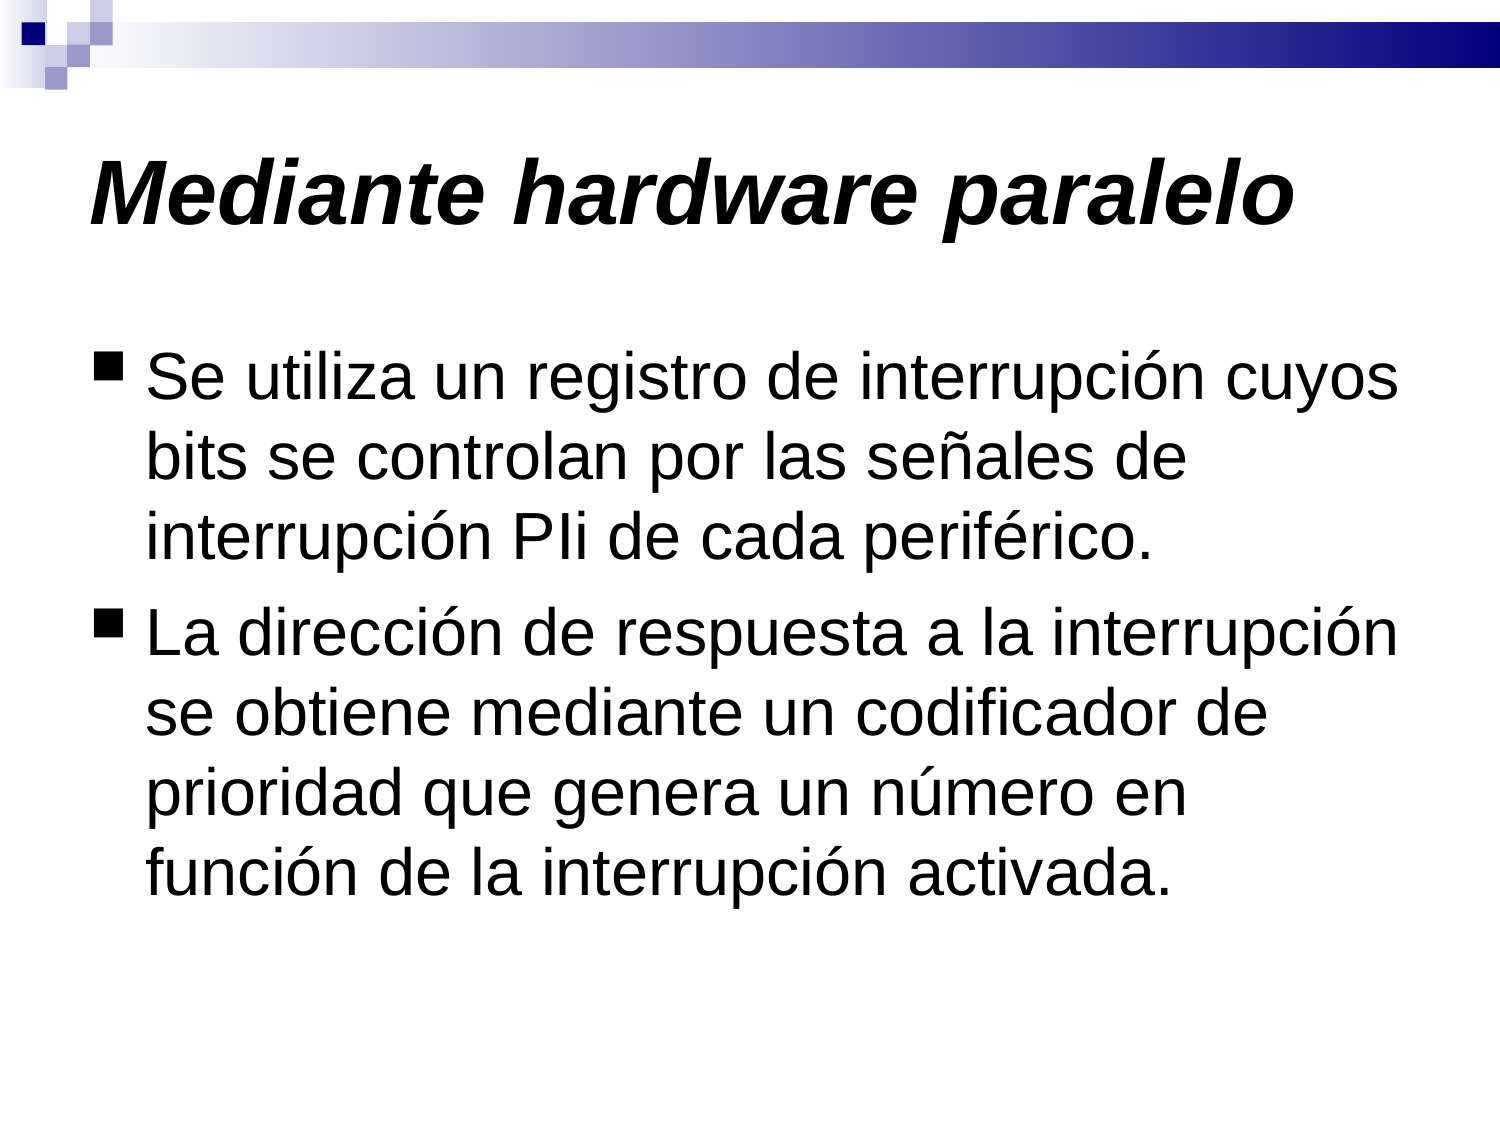

# Mediante hardware paralelo
Se utiliza un registro de interrupción cuyos bits se controlan por las señales de interrupción PIi de cada periférico.
La dirección de respuesta a la interrupción se obtiene mediante un codificador de prioridad que genera un número en función de la interrupción activada.